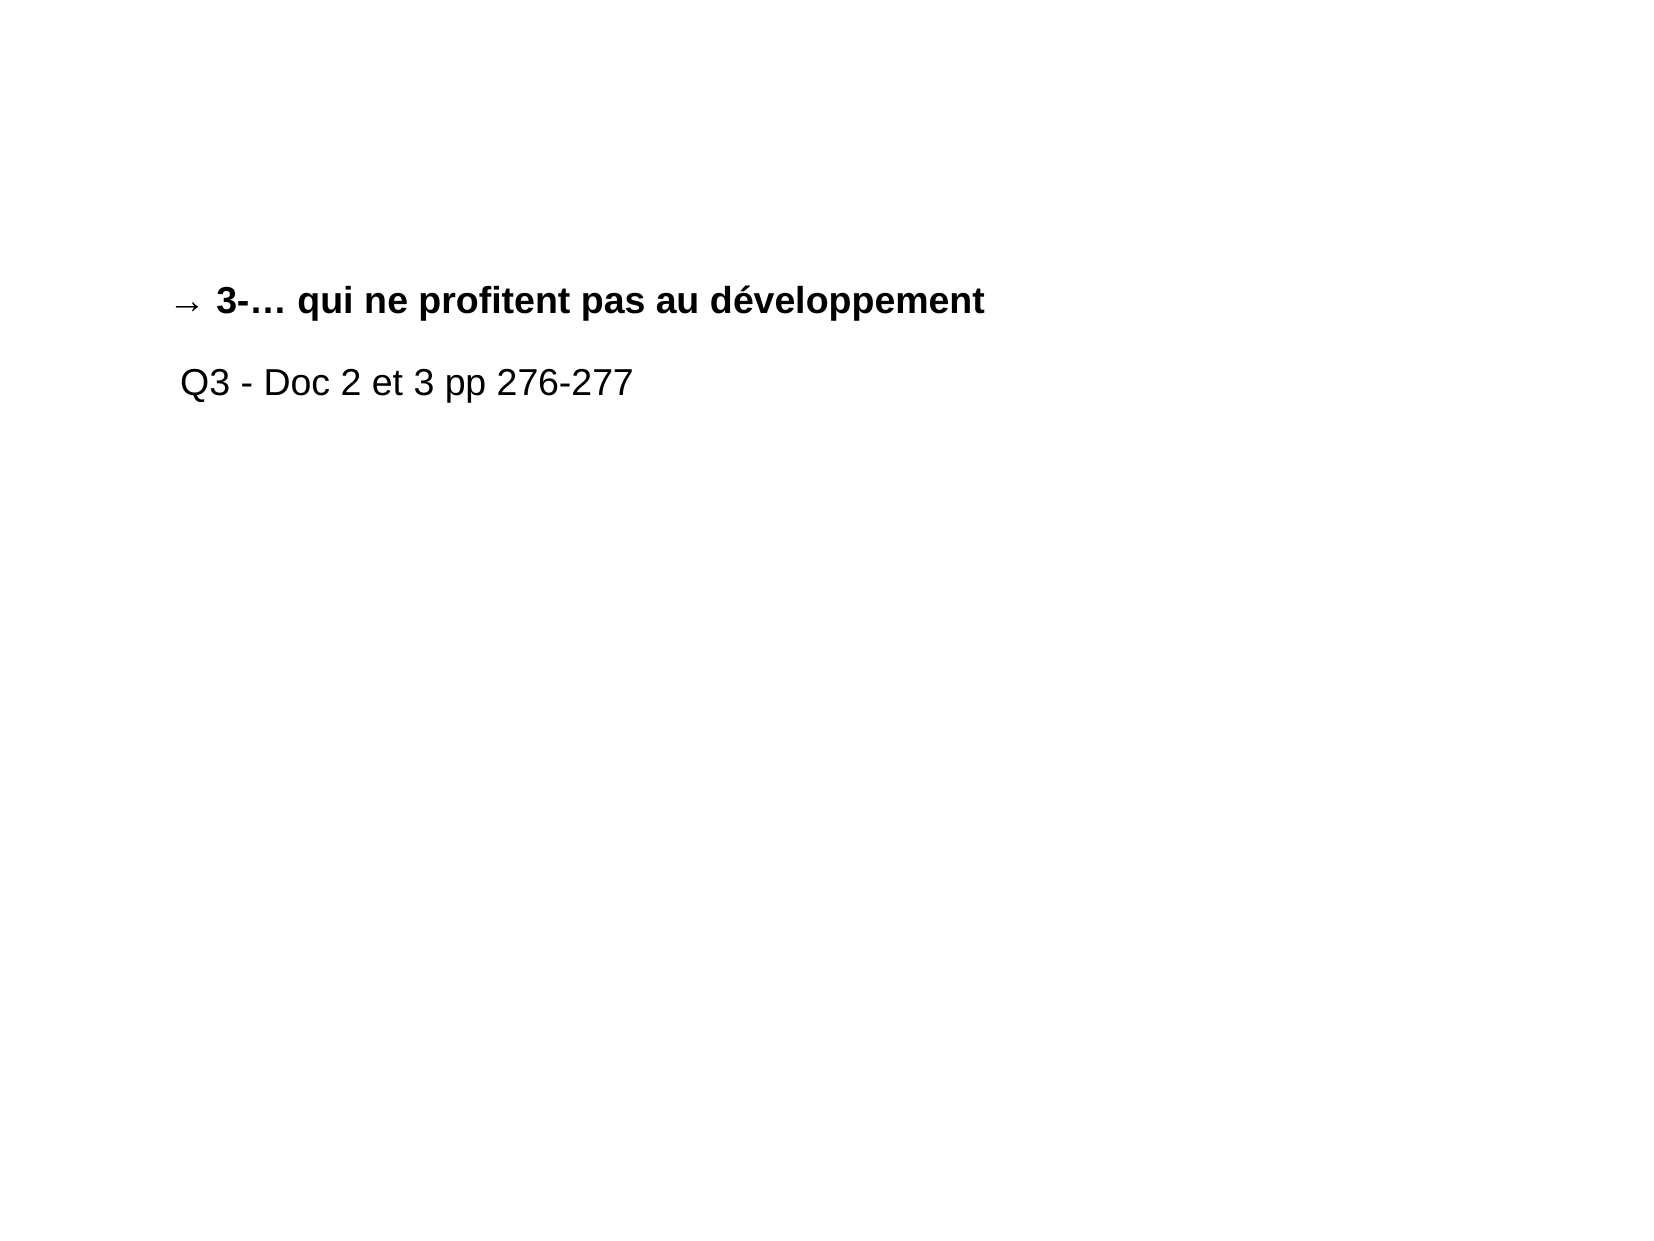

→ 3-… qui ne profitent pas au développement
Q3 - Doc 2 et 3 pp 276-277